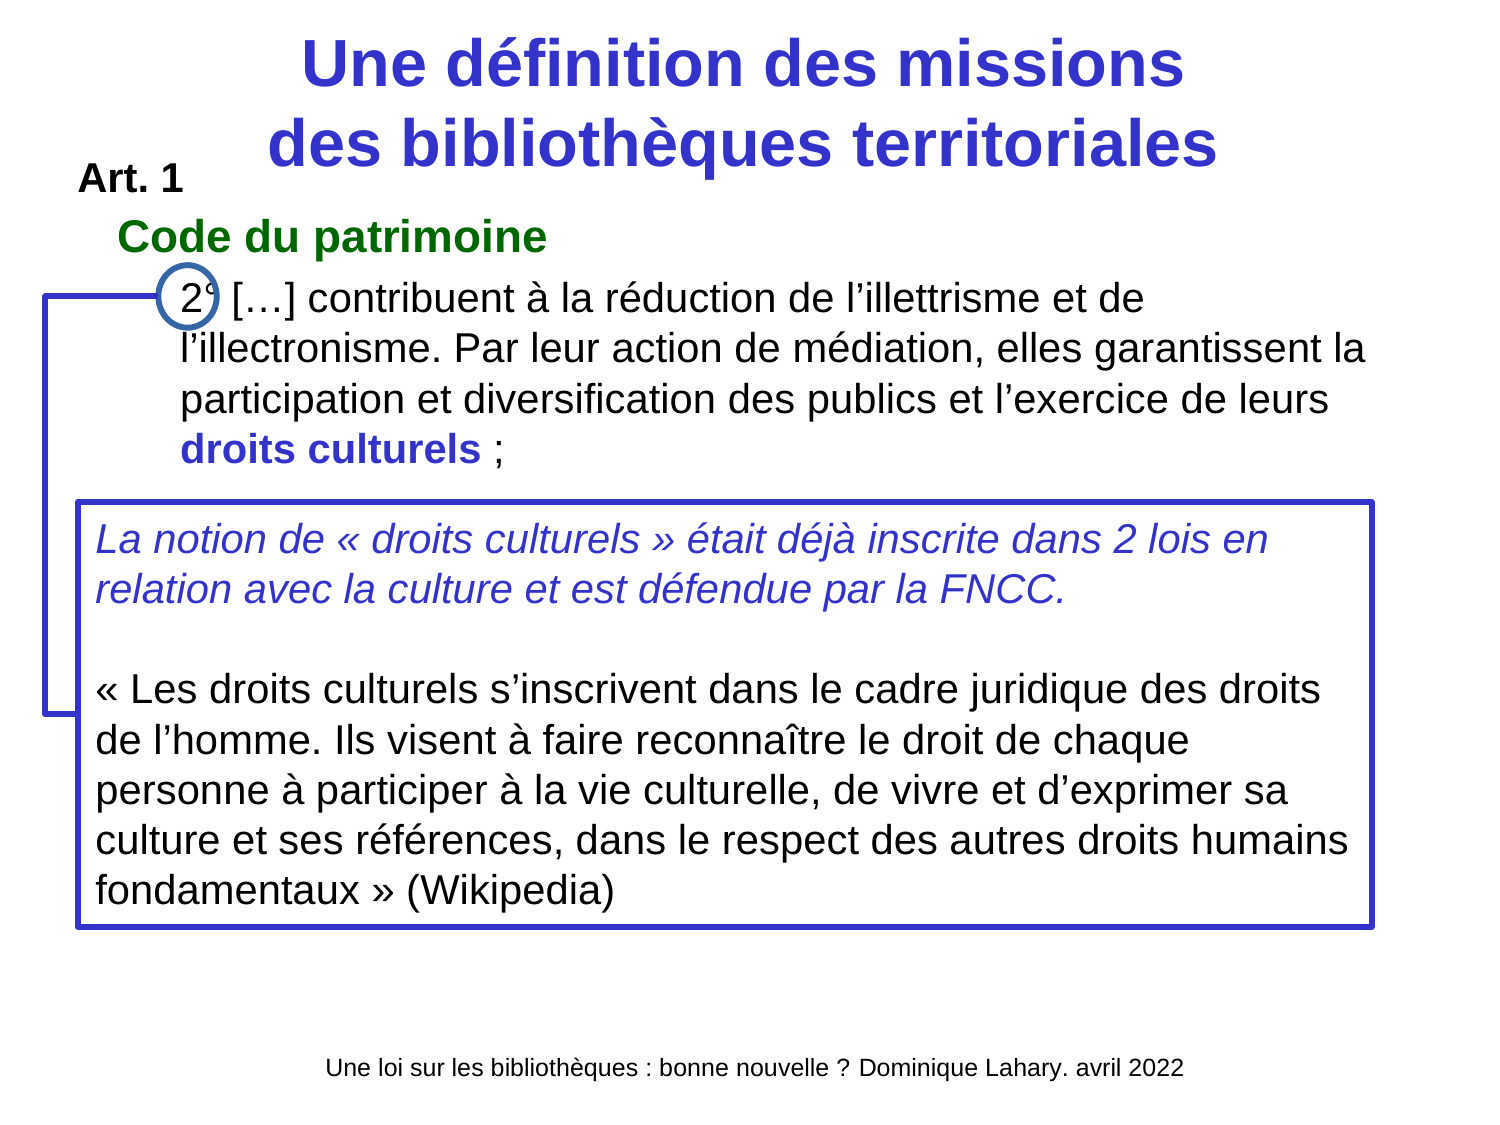

Une définition des missions
des bibliothèques territoriales
Art. 1
Code du patrimoine
	2° […] contribuent à la réduction de l’illettrisme et de l’illectronisme. Par leur action de médiation, elles garantissent la participation et diversification des publics et l’exercice de leurs droits culturels ;
La notion de « droits culturels » était déjà inscrite dans 2 lois en relation avec la culture et est défendue par la FNCC.
« Les droits culturels s’inscrivent dans le cadre juridique des droits de l’homme. Ils visent à faire reconnaître le droit de chaque personne à participer à la vie culturelle, de vivre et d’exprimer sa culture et ses références, dans le respect des autres droits humains fondamentaux » (Wikipedia)
Une loi sur les bibliothèques : bonne nouvelle ? Dominique Lahary. avril 2022